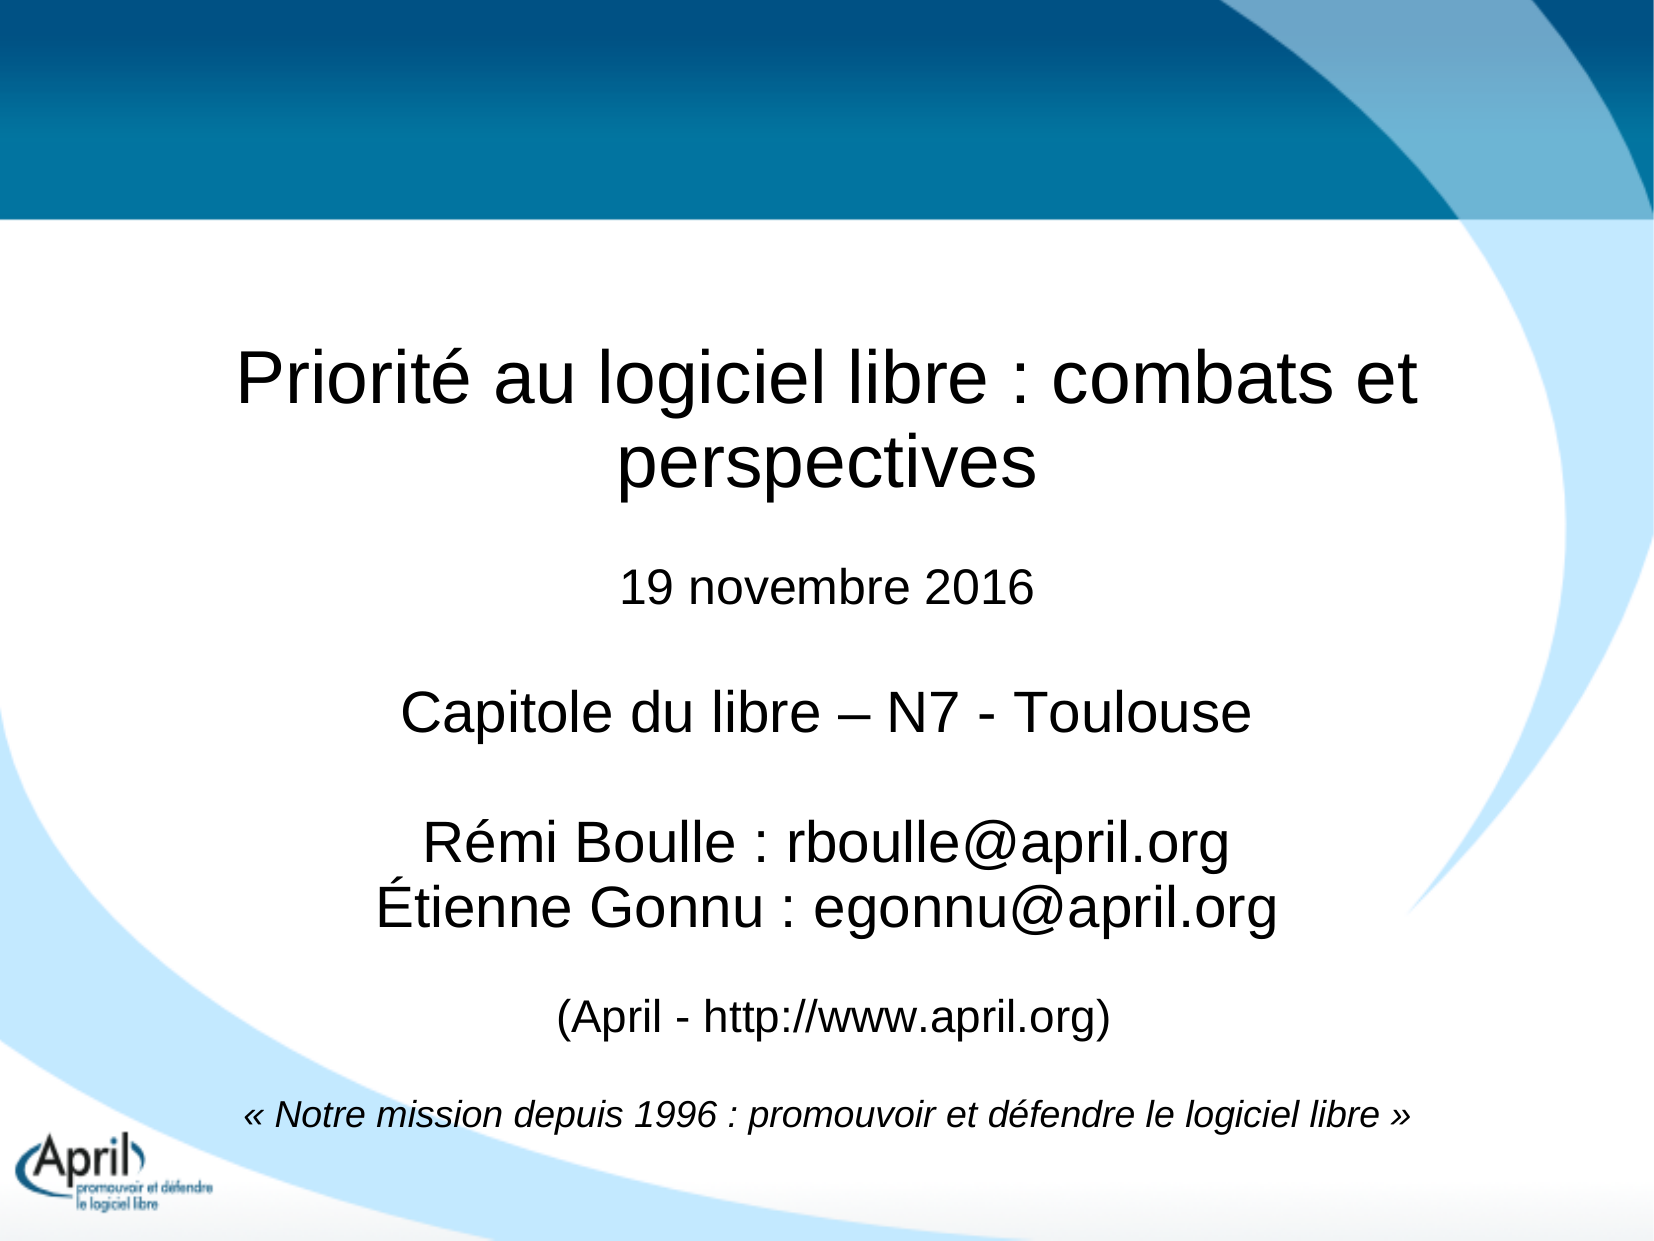

# Priorité au logiciel libre : combats et perspectives
19 novembre 2016
Capitole du libre – N7 - Toulouse
Rémi Boulle : rboulle@april.org
Étienne Gonnu : egonnu@april.org
 (April - http://www.april.org)
« Notre mission depuis 1996 : promouvoir et défendre le logiciel libre »